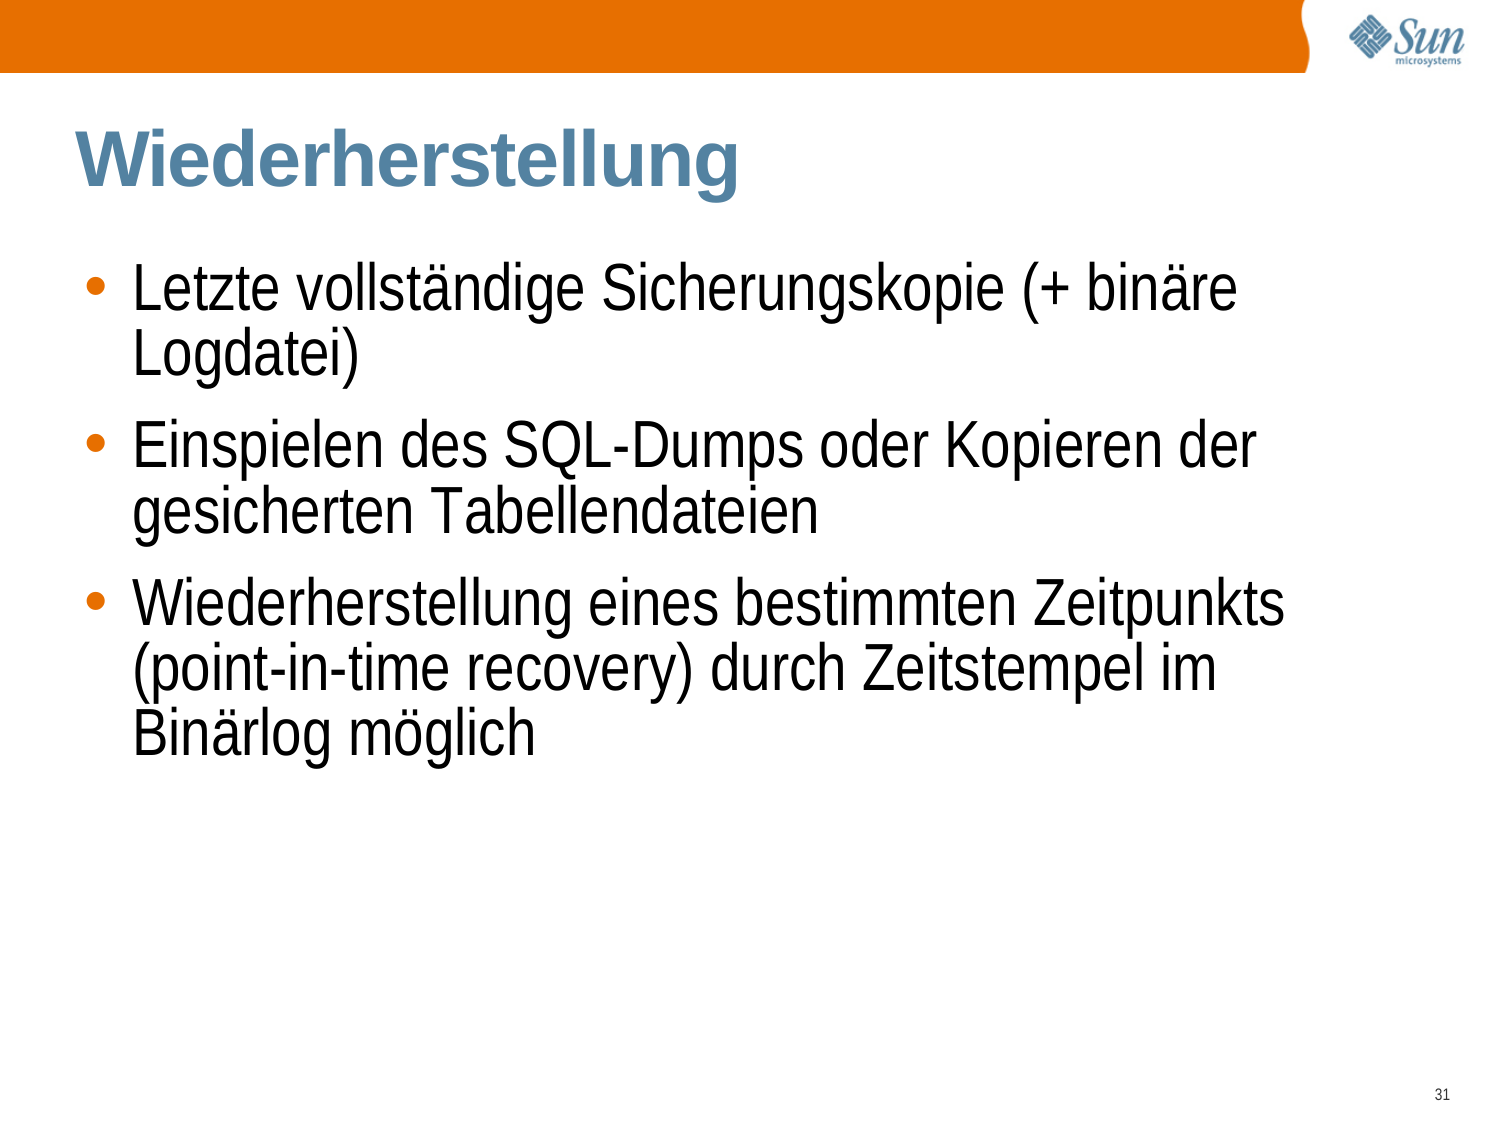

# Wiederherstellung
Letzte vollständige Sicherungskopie (+ binäre Logdatei)
Einspielen des SQL-Dumps oder Kopieren der gesicherten Tabellendateien
Wiederherstellung eines bestimmten Zeitpunkts (point-in-time recovery) durch Zeitstempel im Binärlog möglich